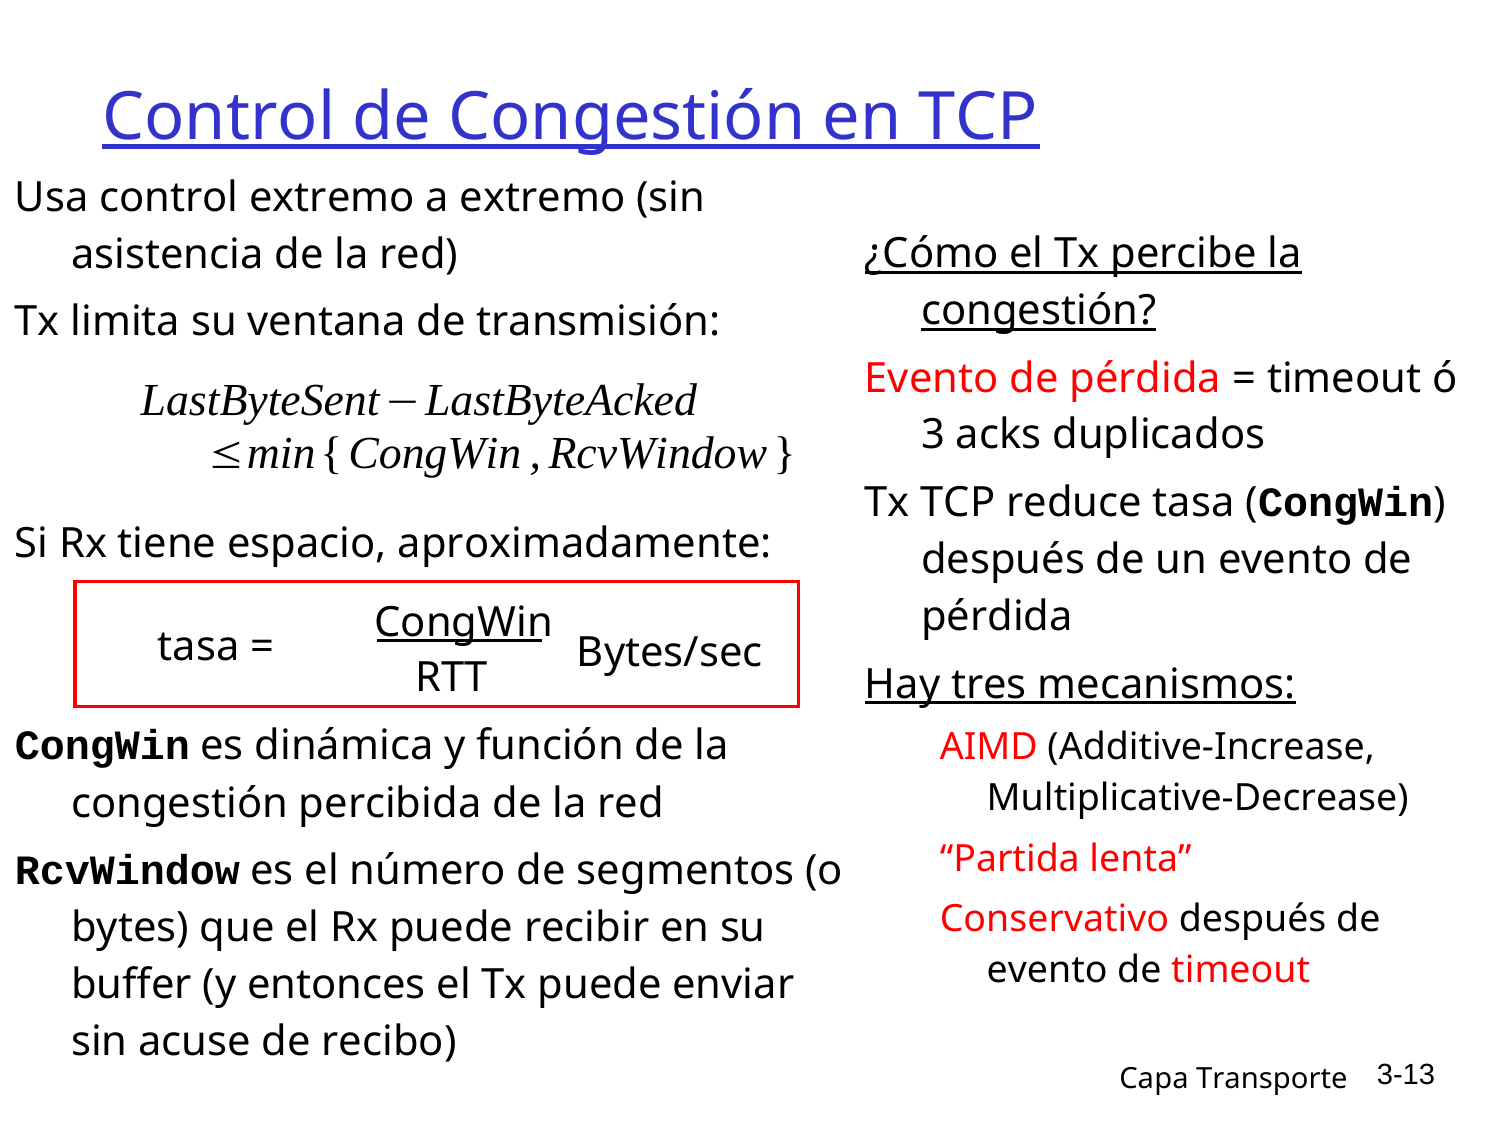

# Control de Congestión en TCP
Usa control extremo a extremo (sin asistencia de la red)
Tx limita su ventana de transmisión:
Si Rx tiene espacio, aproximadamente:
CongWin es dinámica y función de la congestión percibida de la red
RcvWindow es el número de segmentos (o bytes) que el Rx puede recibir en su buffer (y entonces el Tx puede enviar sin acuse de recibo)
¿Cómo el Tx percibe la congestión?
Evento de pérdida = timeout ó 3 acks duplicados
Tx TCP reduce tasa (CongWin) después de un evento de pérdida
Hay tres mecanismos:
AIMD (Additive-Increase, Multiplicative-Decrease)
“Partida lenta”
Conservativo después de evento de timeout
CongWin
tasa =
Bytes/sec
RTT
13